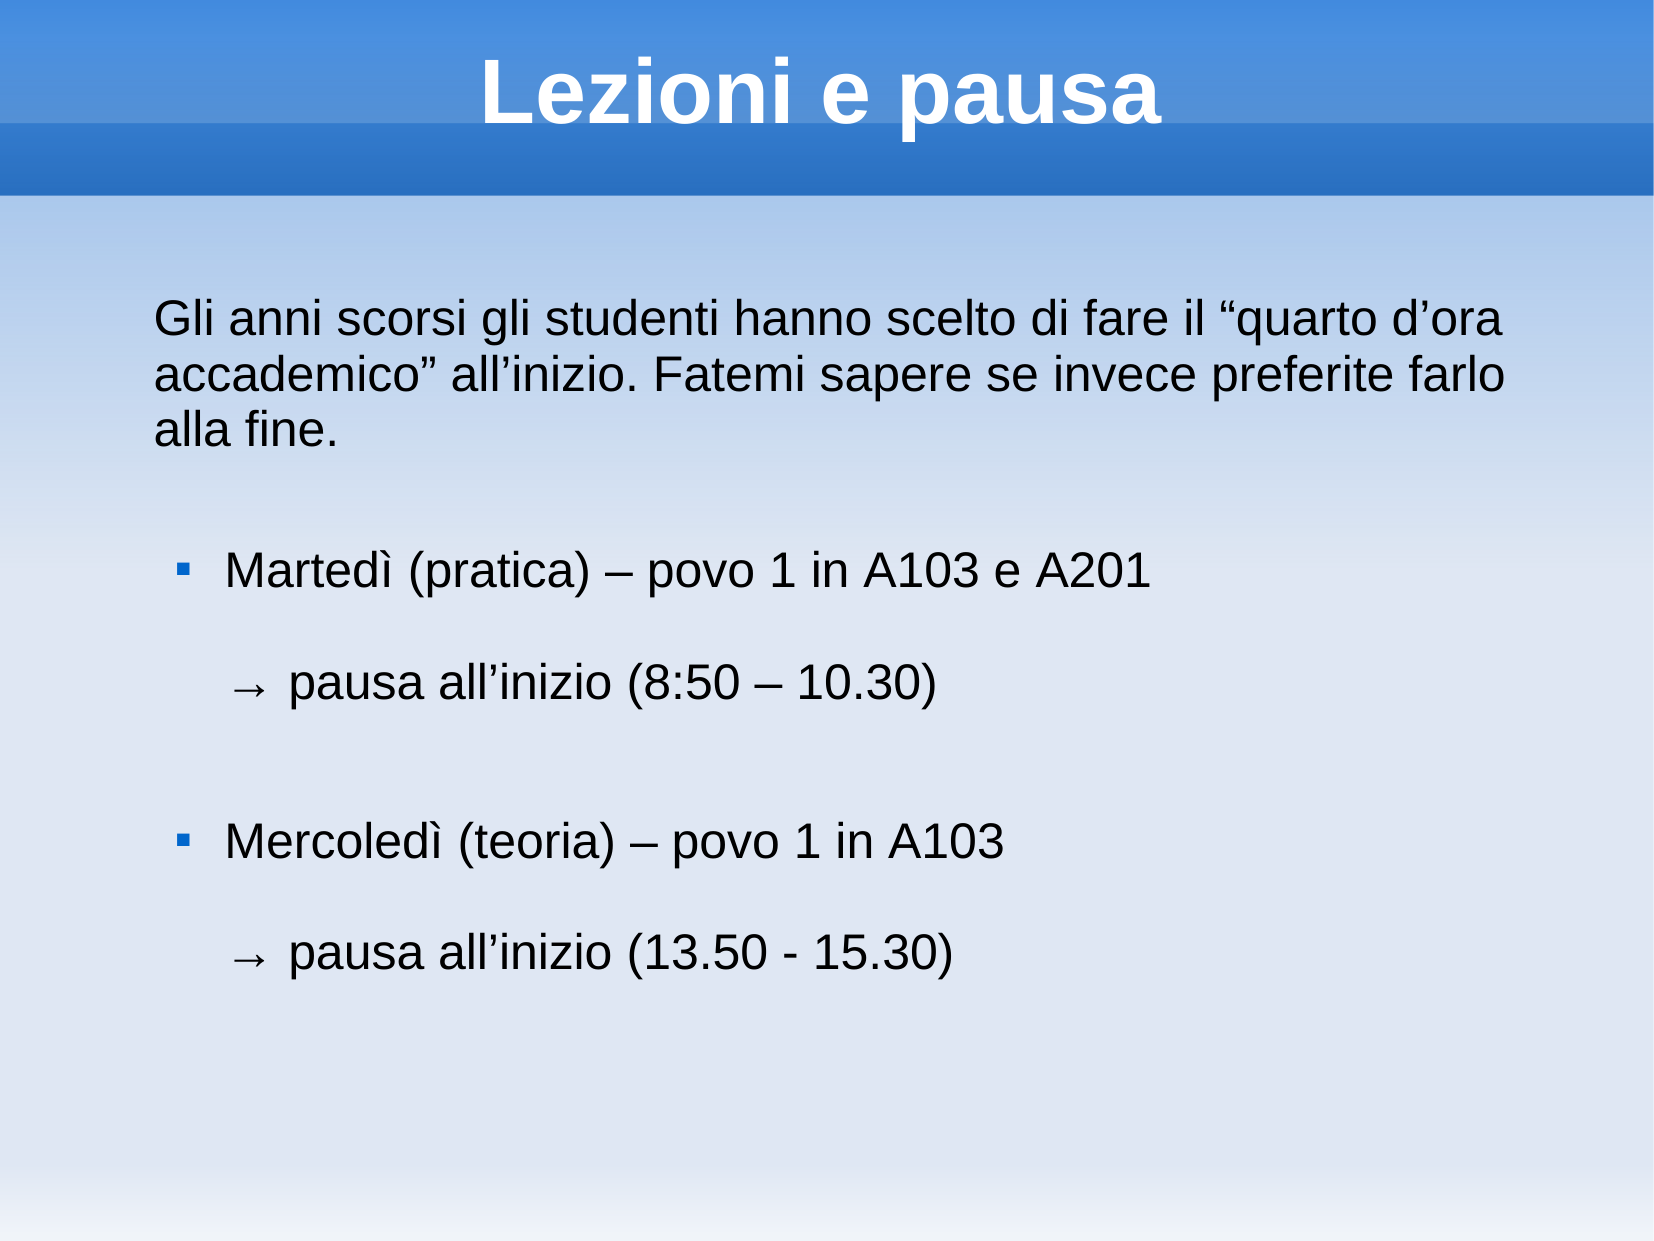

# Lezioni e pausa
Gli anni scorsi gli studenti hanno scelto di fare il “quarto d’ora accademico” all’inizio. Fatemi sapere se invece preferite farlo alla fine.
Martedì (pratica) – povo 1 in A103 e A201
→ pausa all’inizio (8:50 – 10.30)
Mercoledì (teoria) – povo 1 in A103
→ pausa all’inizio (13.50 - 15.30)